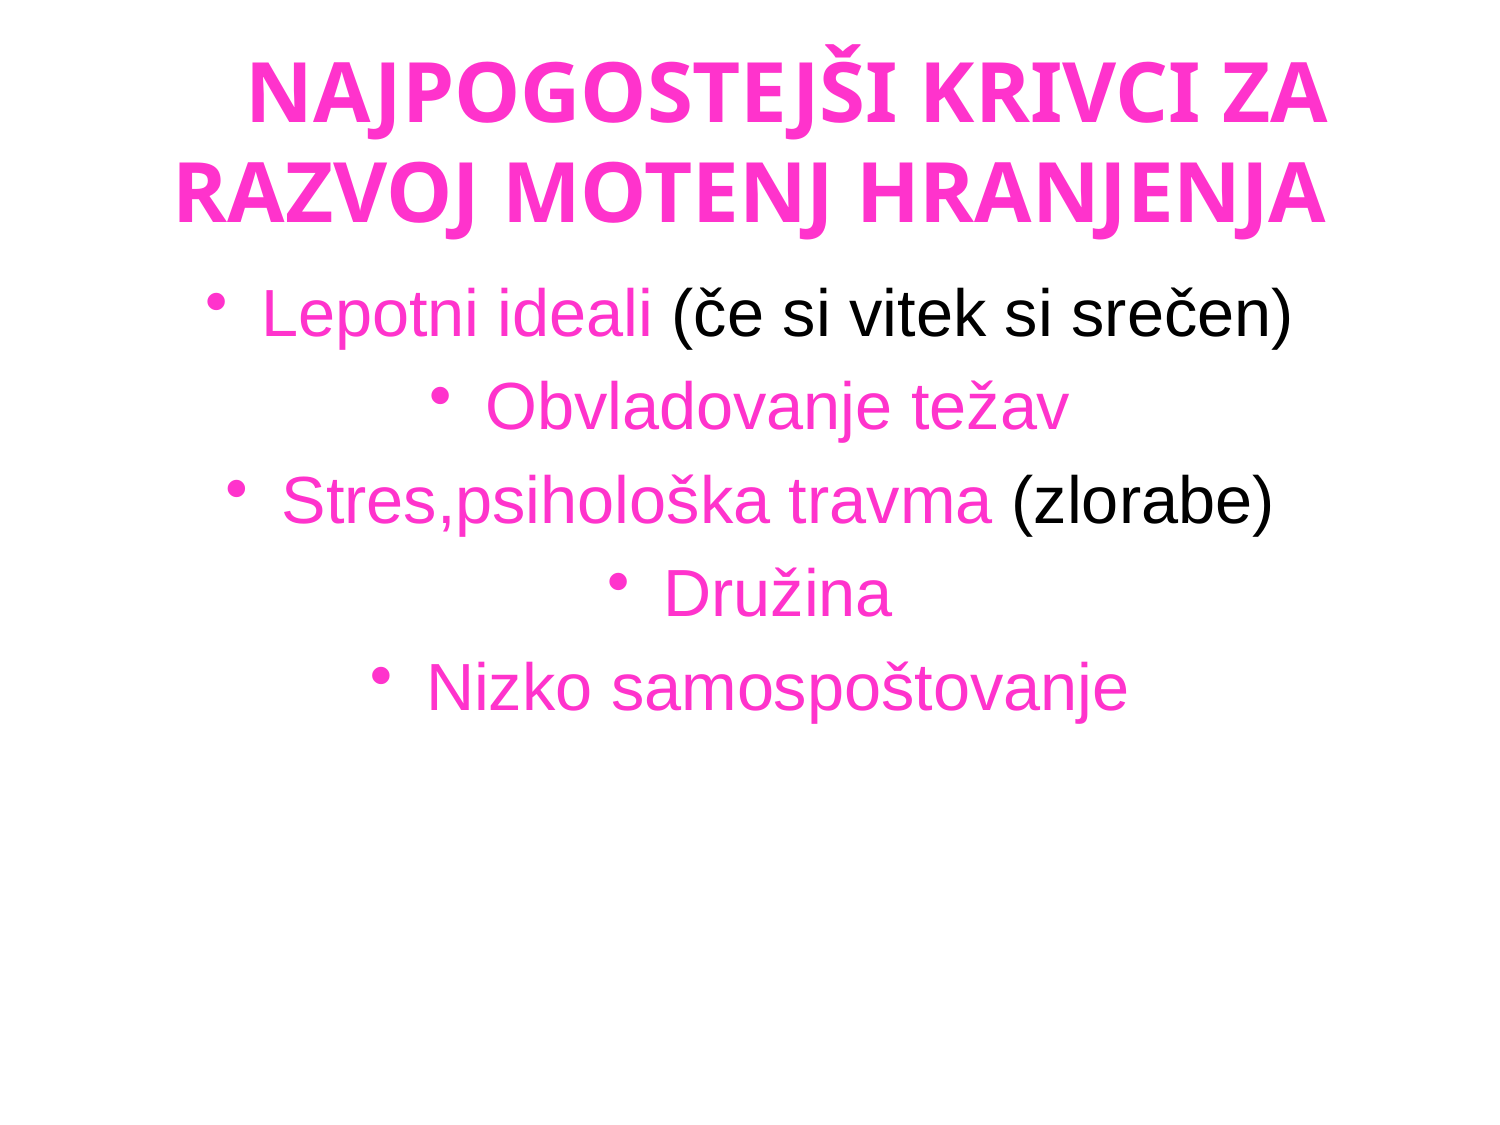

# NAJPOGOSTEJŠI KRIVCI ZA RAZVOJ MOTENJ HRANJENJA
Lepotni ideali (če si vitek si srečen)
Obvladovanje težav
Stres,psihološka travma (zlorabe)
Družina
Nizko samospoštovanje